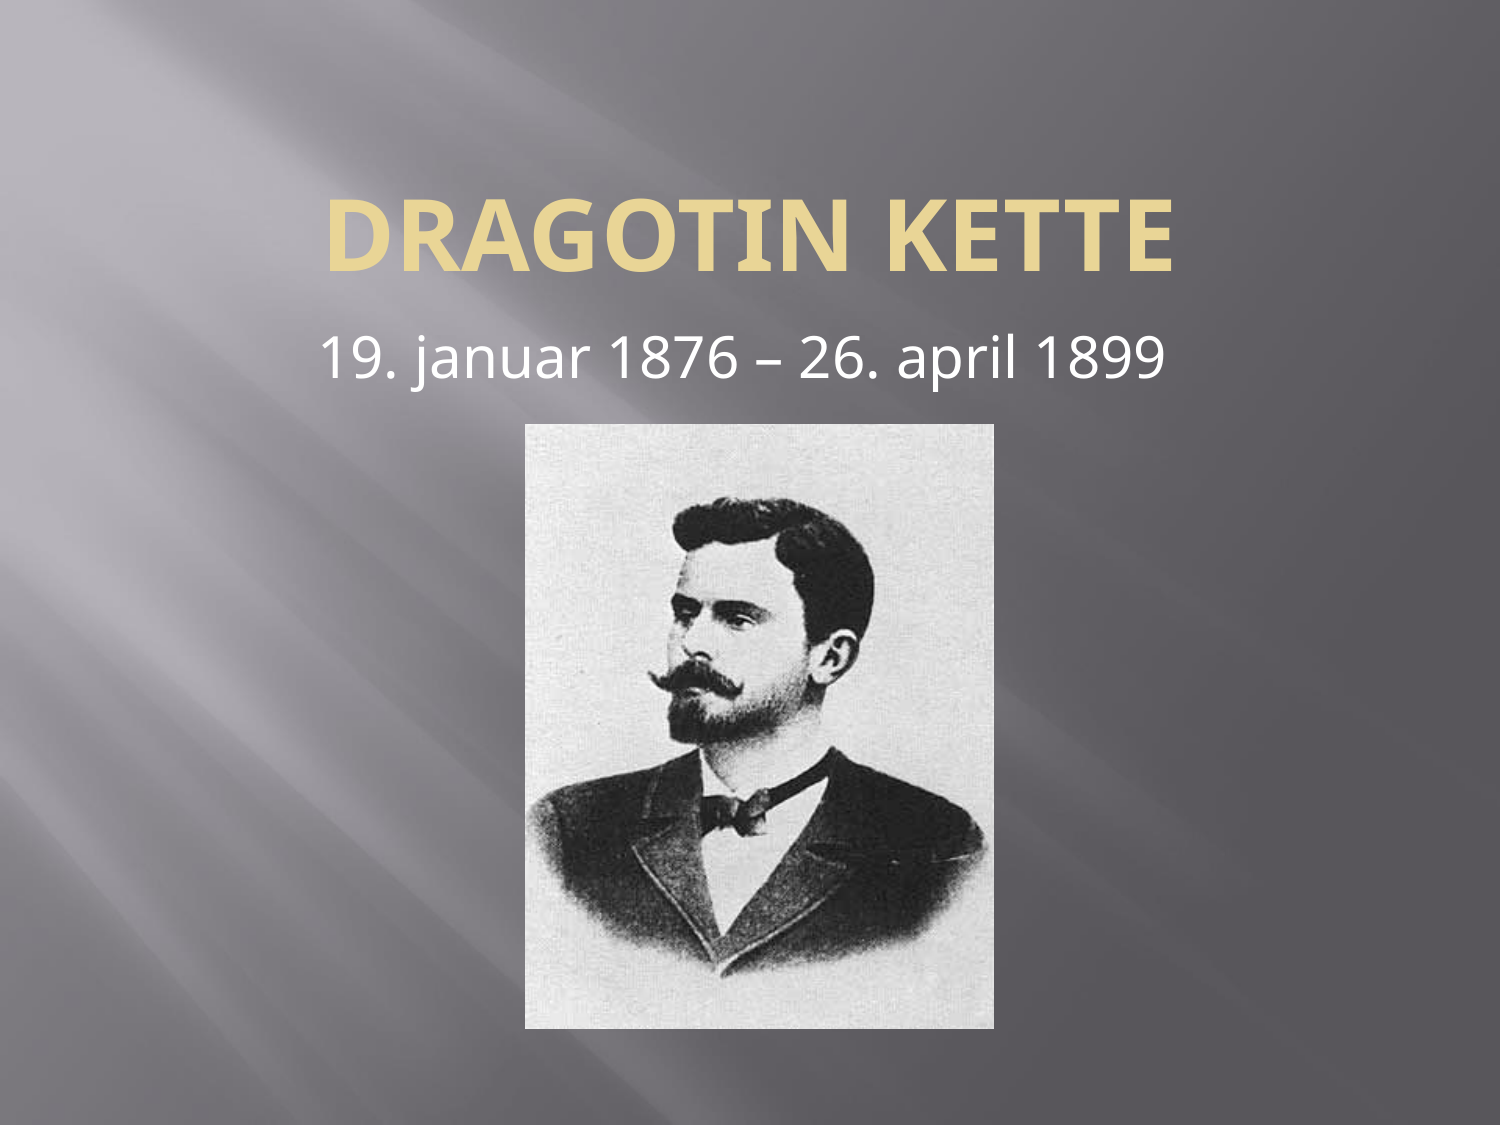

# Dragotin Kette
19. januar 1876 – 26. april 1899